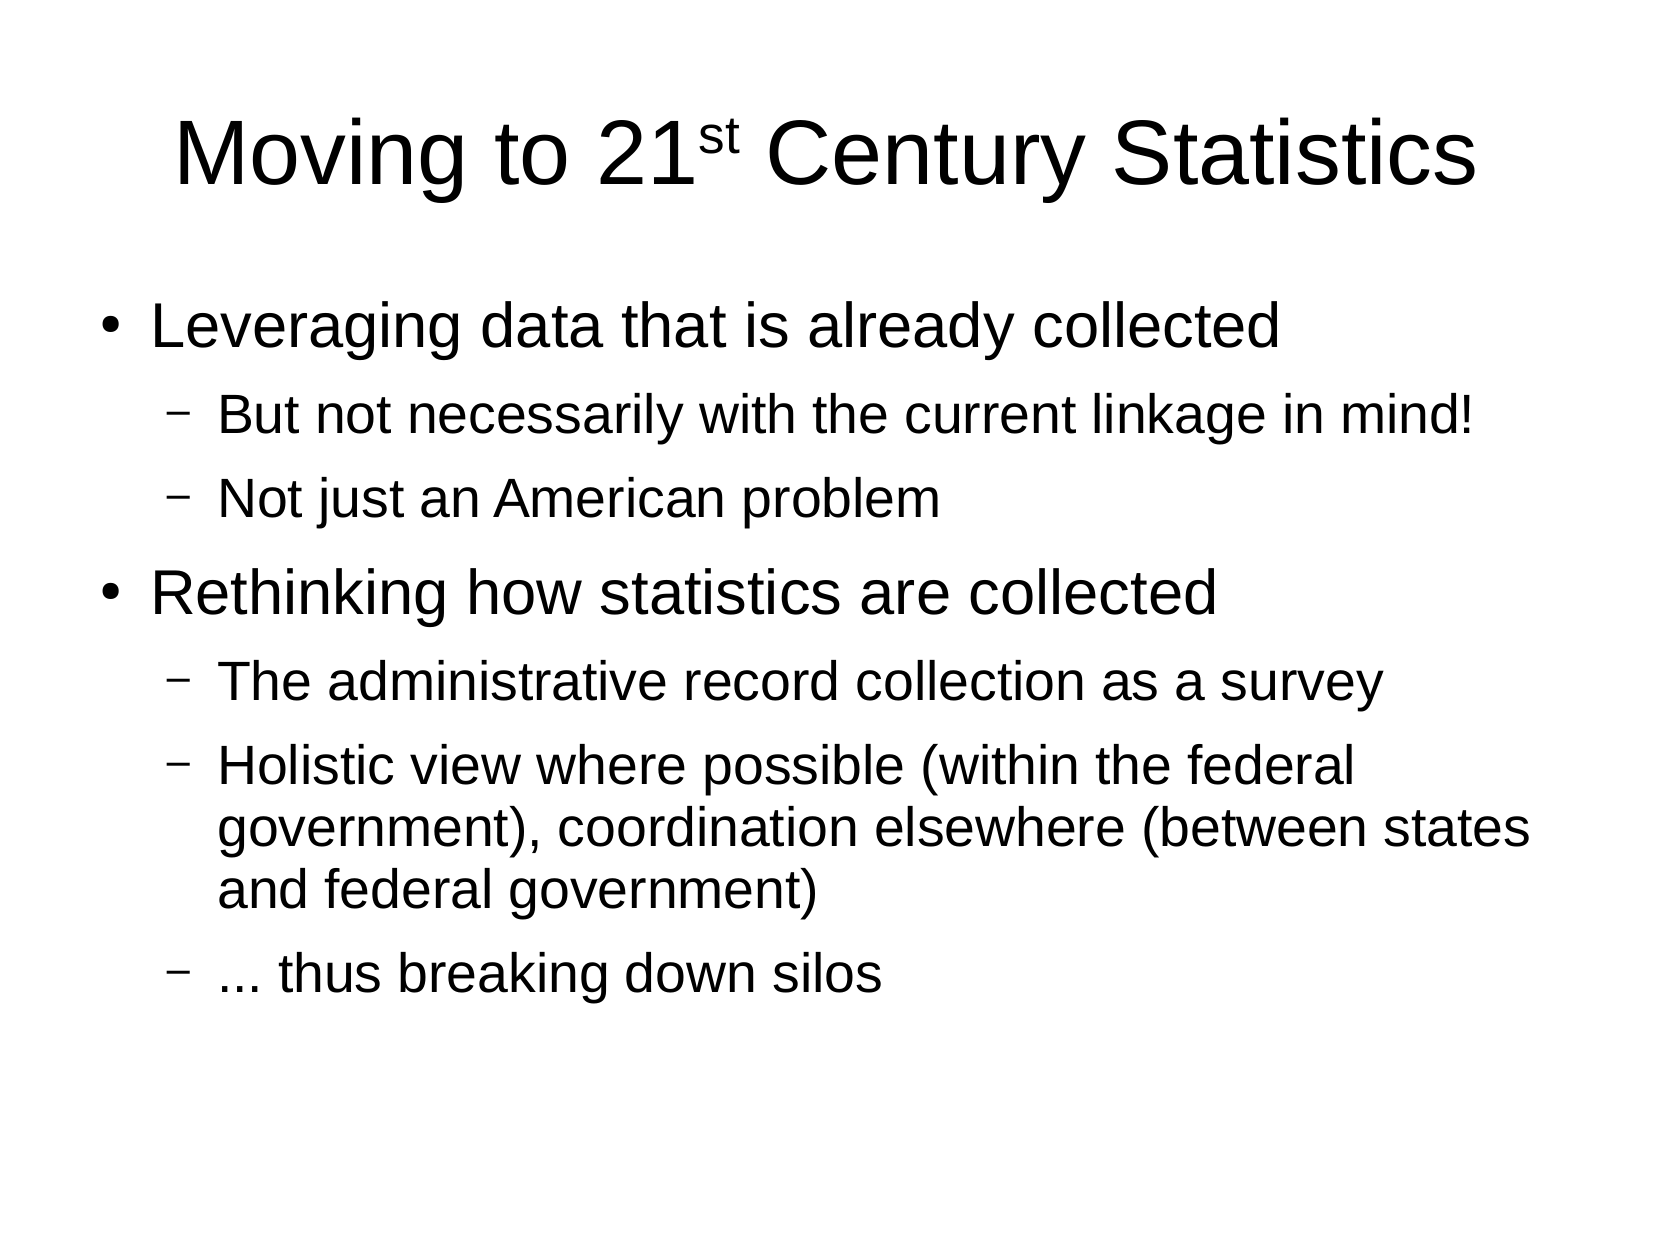

# Moving to 21st Century Statistics
Leveraging data that is already collected
But not necessarily with the current linkage in mind!
Not just an American problem
Rethinking how statistics are collected
The administrative record collection as a survey
Holistic view where possible (within the federal government), coordination elsewhere (between states and federal government)
... thus breaking down silos